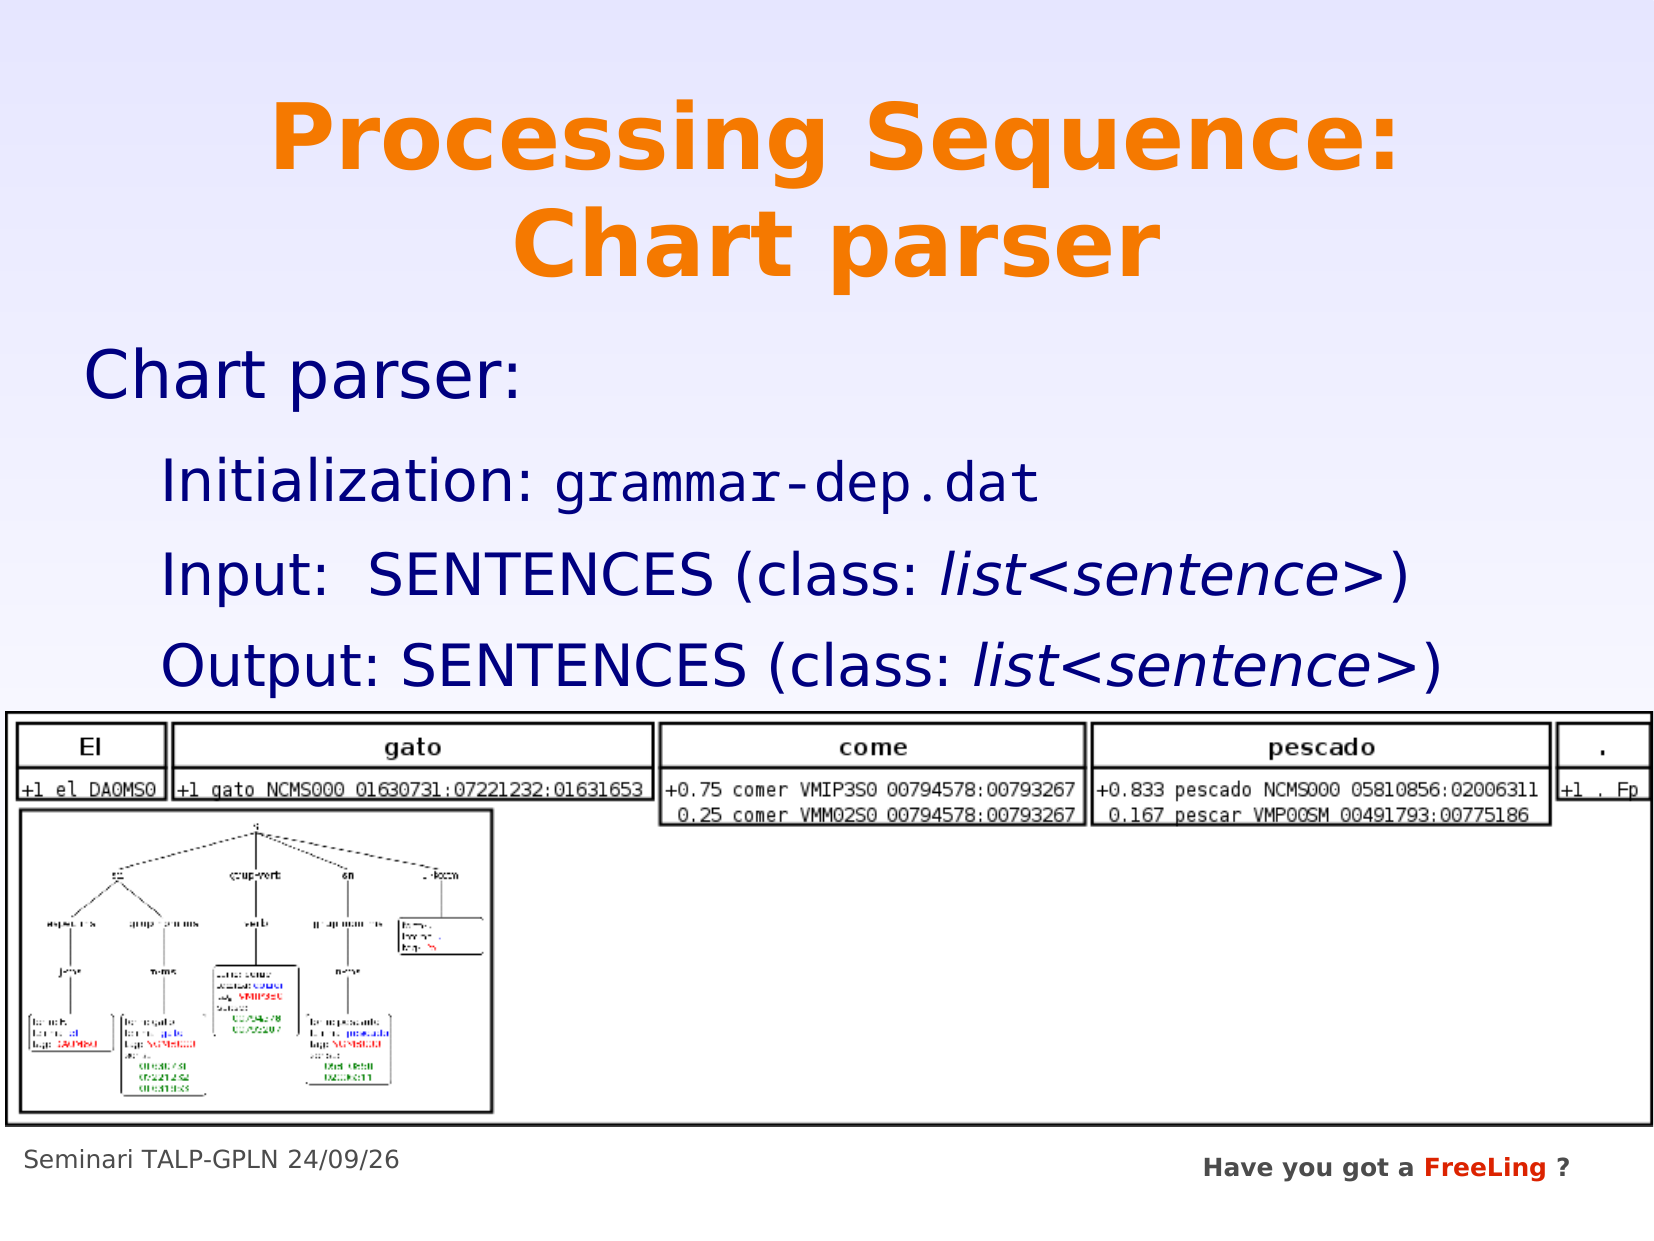

# Processing Sequence: Chart parser
Chart parser:
Initialization: grammar-dep.dat
Input: SENTENCES (class: list<sentence>)
Output: SENTENCES (class: list<sentence>)
12